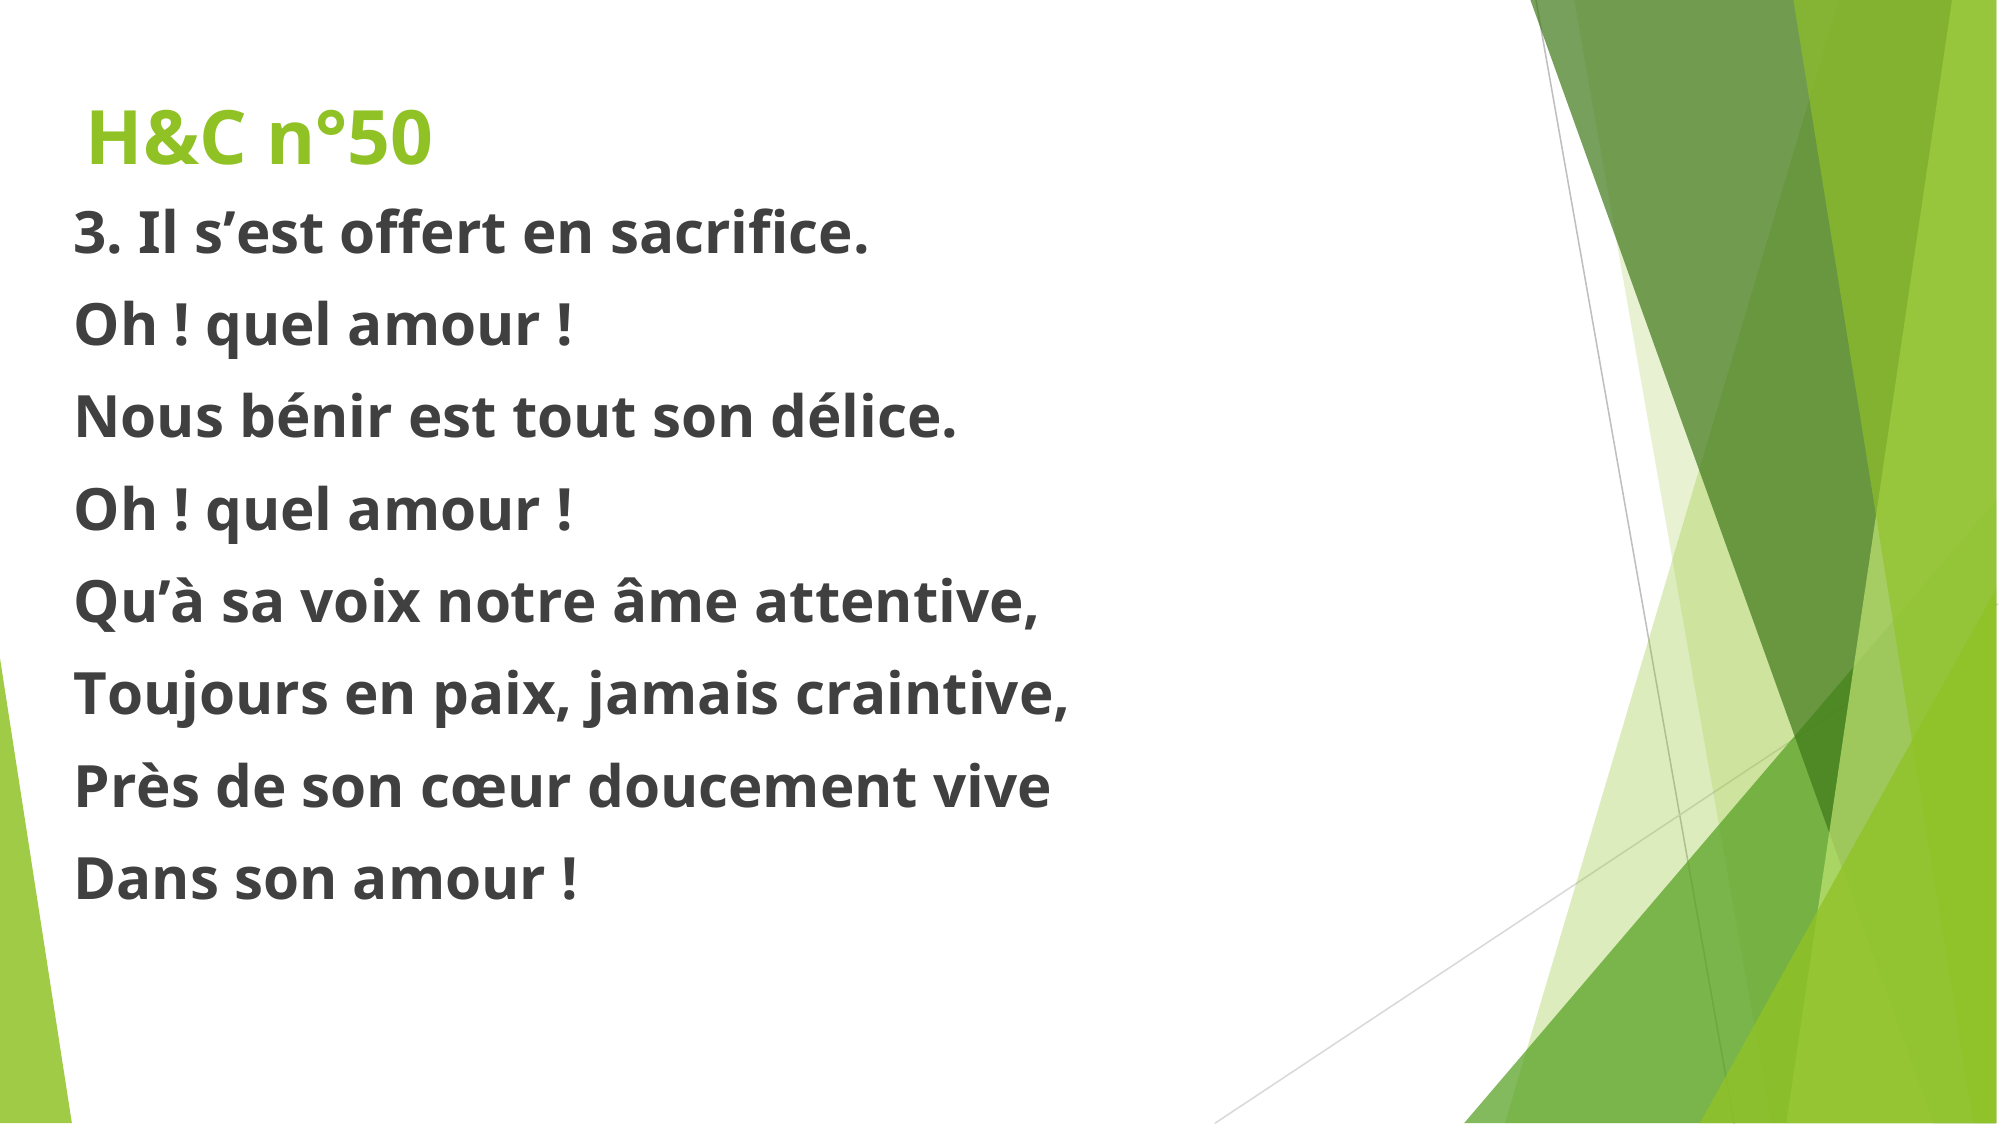

H&C n°50
3. Il s’est offert en sacrifice.
Oh ! quel amour !
Nous bénir est tout son délice.
Oh ! quel amour !
Qu’à sa voix notre âme attentive,
Toujours en paix, jamais craintive,
Près de son cœur doucement vive
Dans son amour !